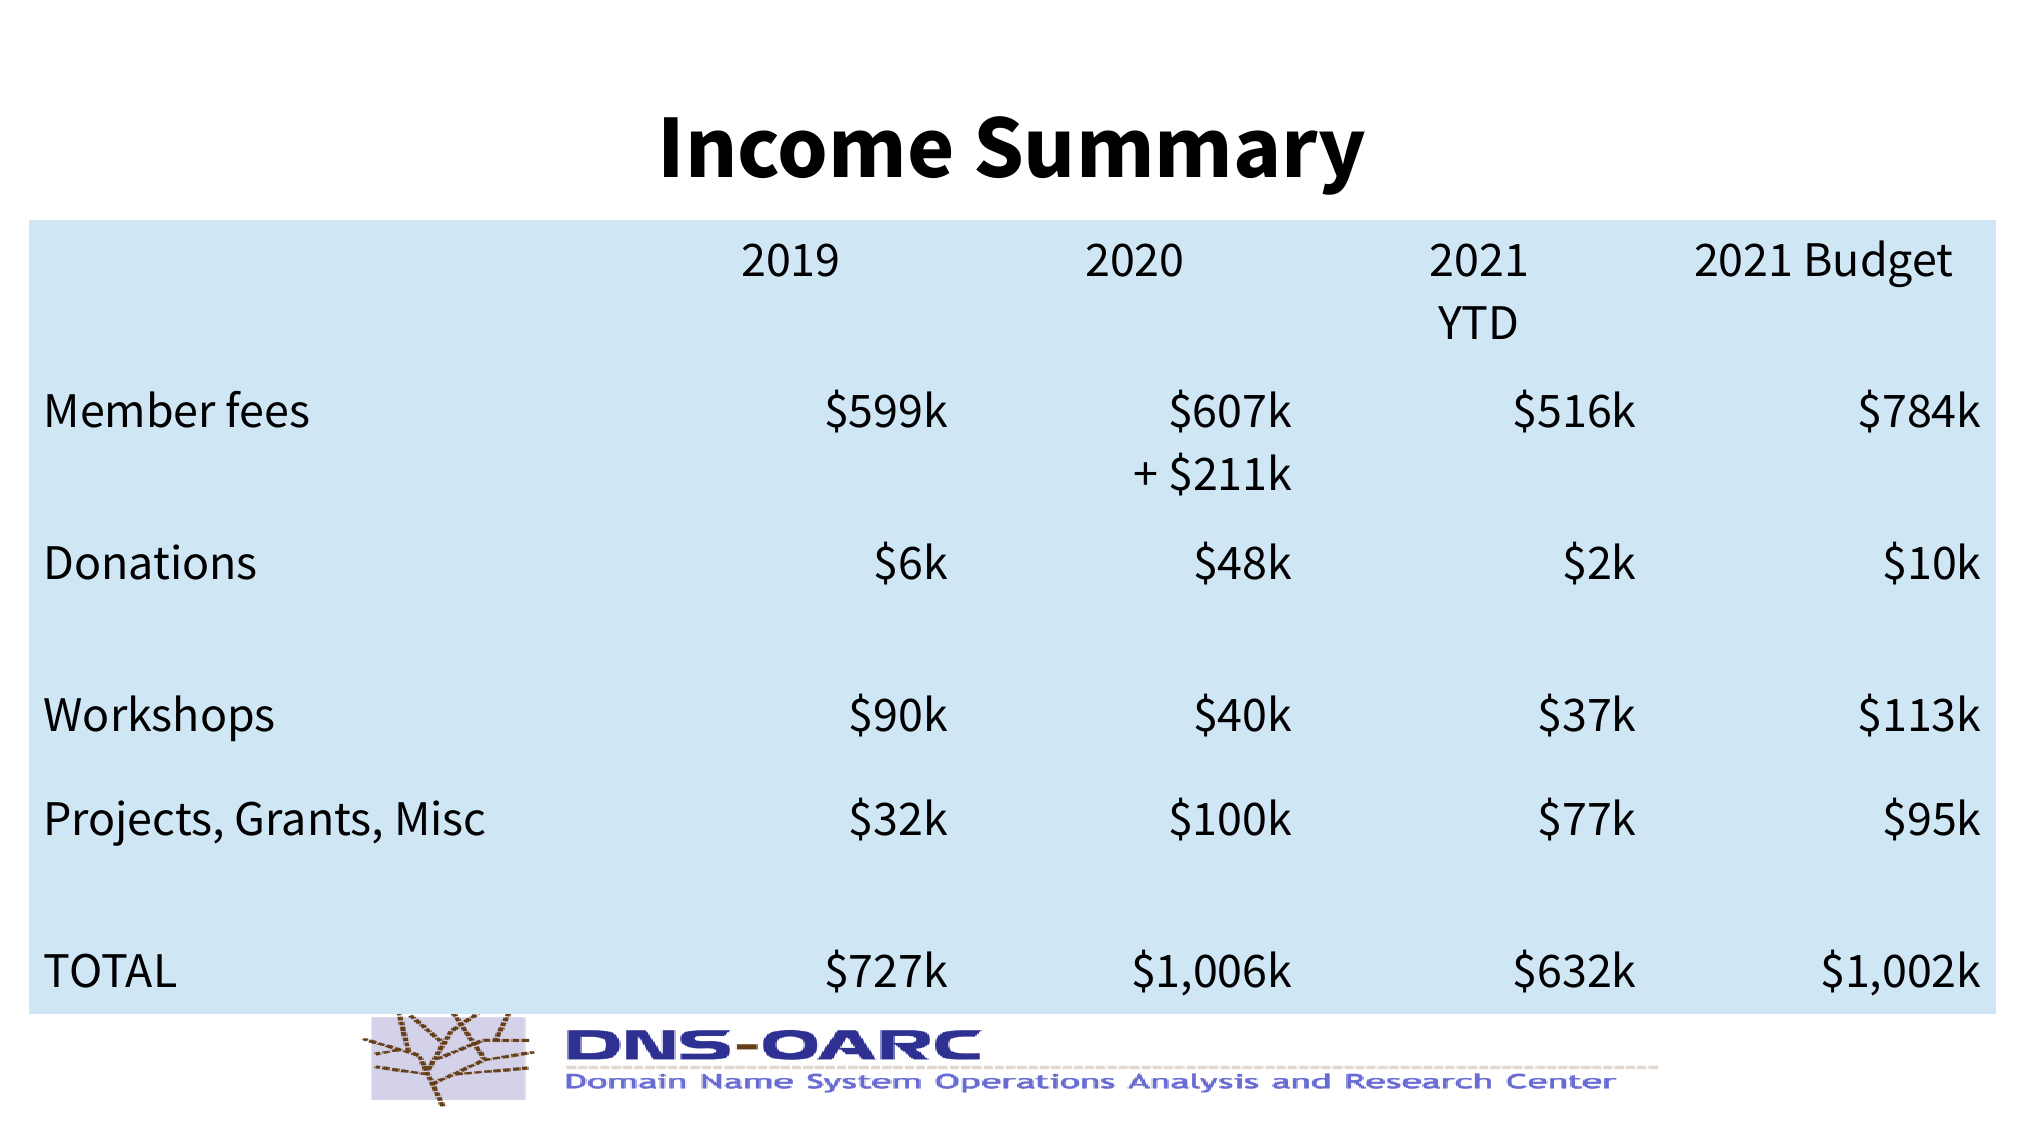

Income Summary
| | 2019 | 2020 | 2021 YTD | 2021 Budget |
| --- | --- | --- | --- | --- |
| Member fees | $599k | $607k + $211k | $516k | $784k |
| Donations | $6k | $48k | $2k | $10k |
| Workshops | $90k | $40k | $37k | $113k |
| Projects, Grants, Misc | $32k | $100k | $77k | $95k |
| TOTAL | $727k | $1,006k | $632k | $1,002k |